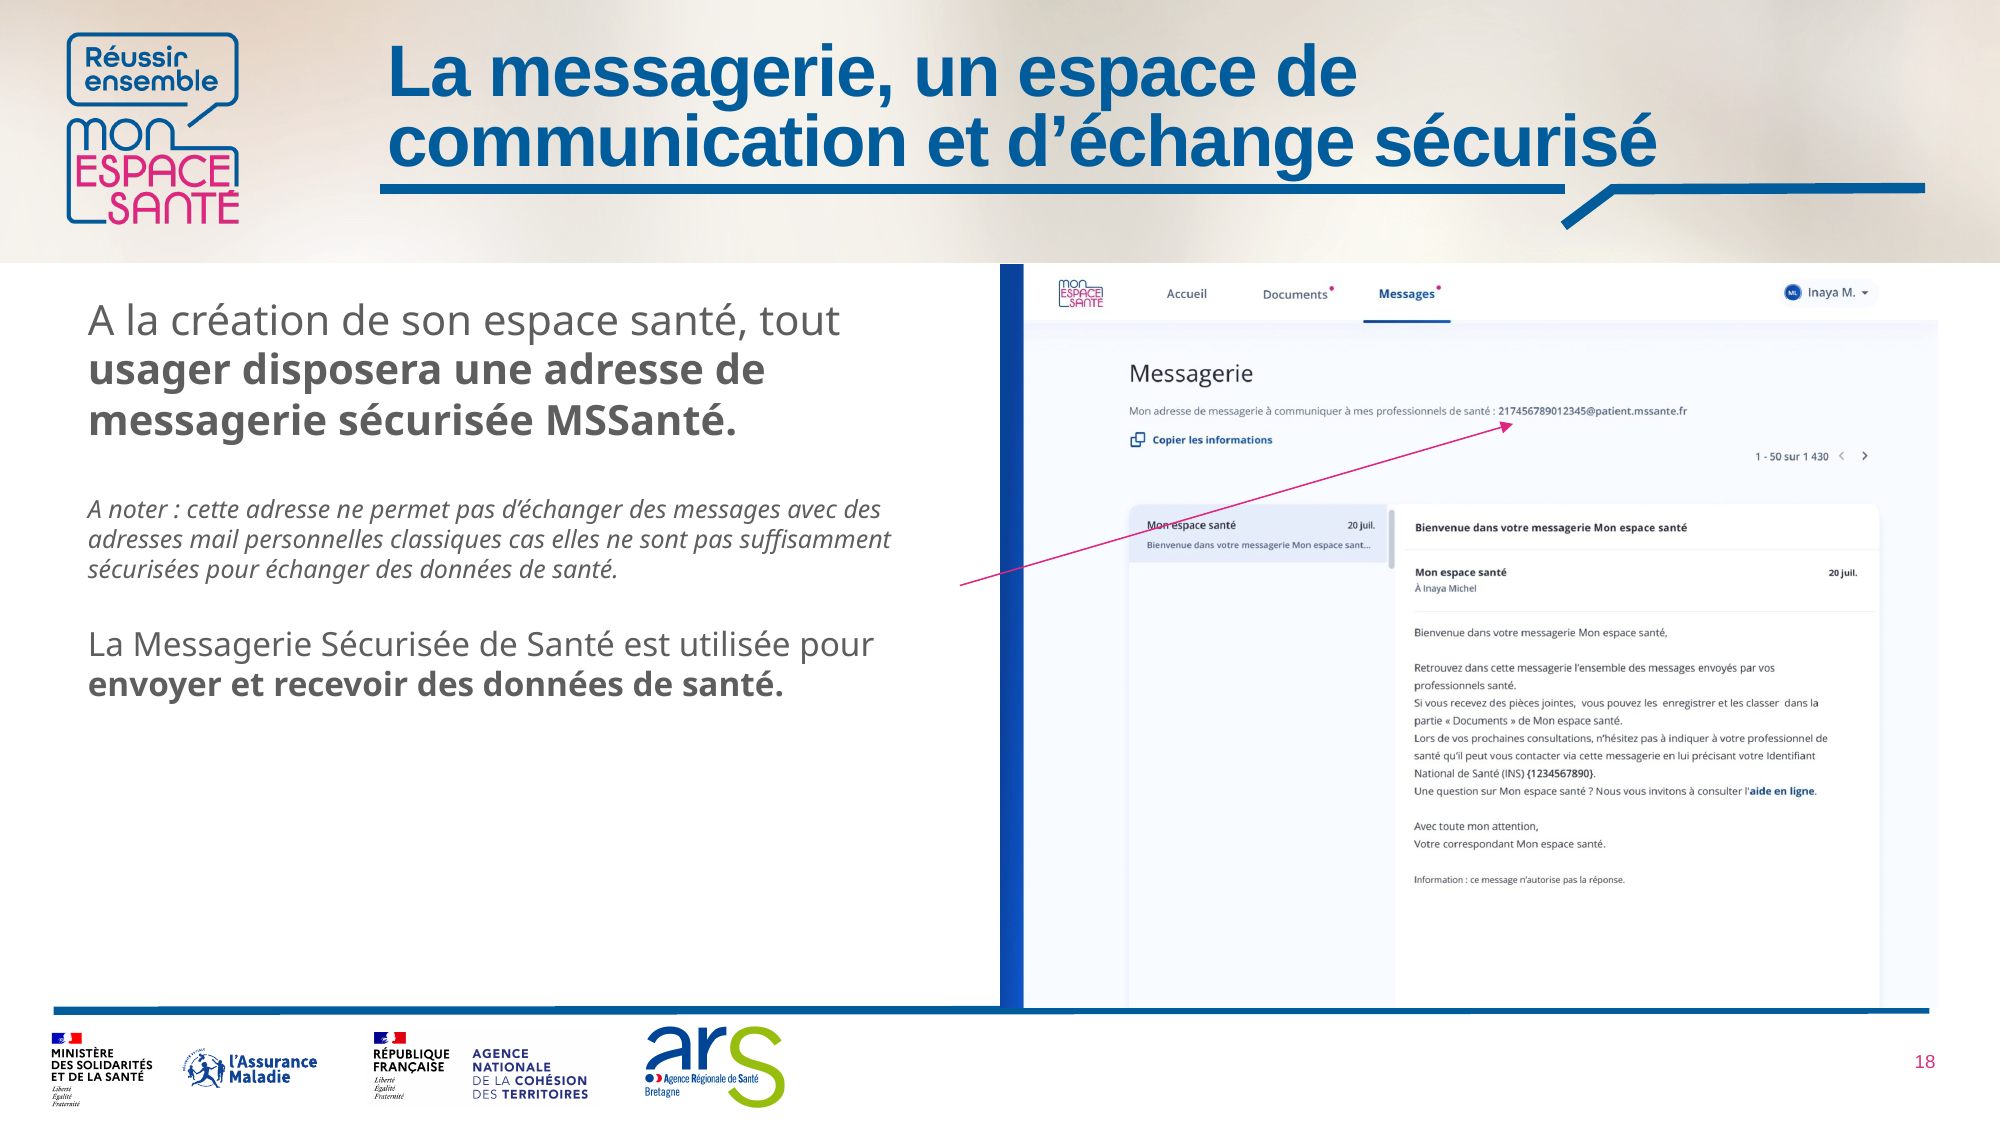

# La messagerie, un espace de communication et d’échange sécurisé
A la création de son espace santé, tout usager disposera une adresse de messagerie sécurisée MSSanté.
A noter : cette adresse ne permet pas d’échanger des messages avec des adresses mail personnelles classiques cas elles ne sont pas suffisamment sécurisées pour échanger des données de santé.
La Messagerie Sécurisée de Santé est utilisée pour envoyer et recevoir des données de santé.
18